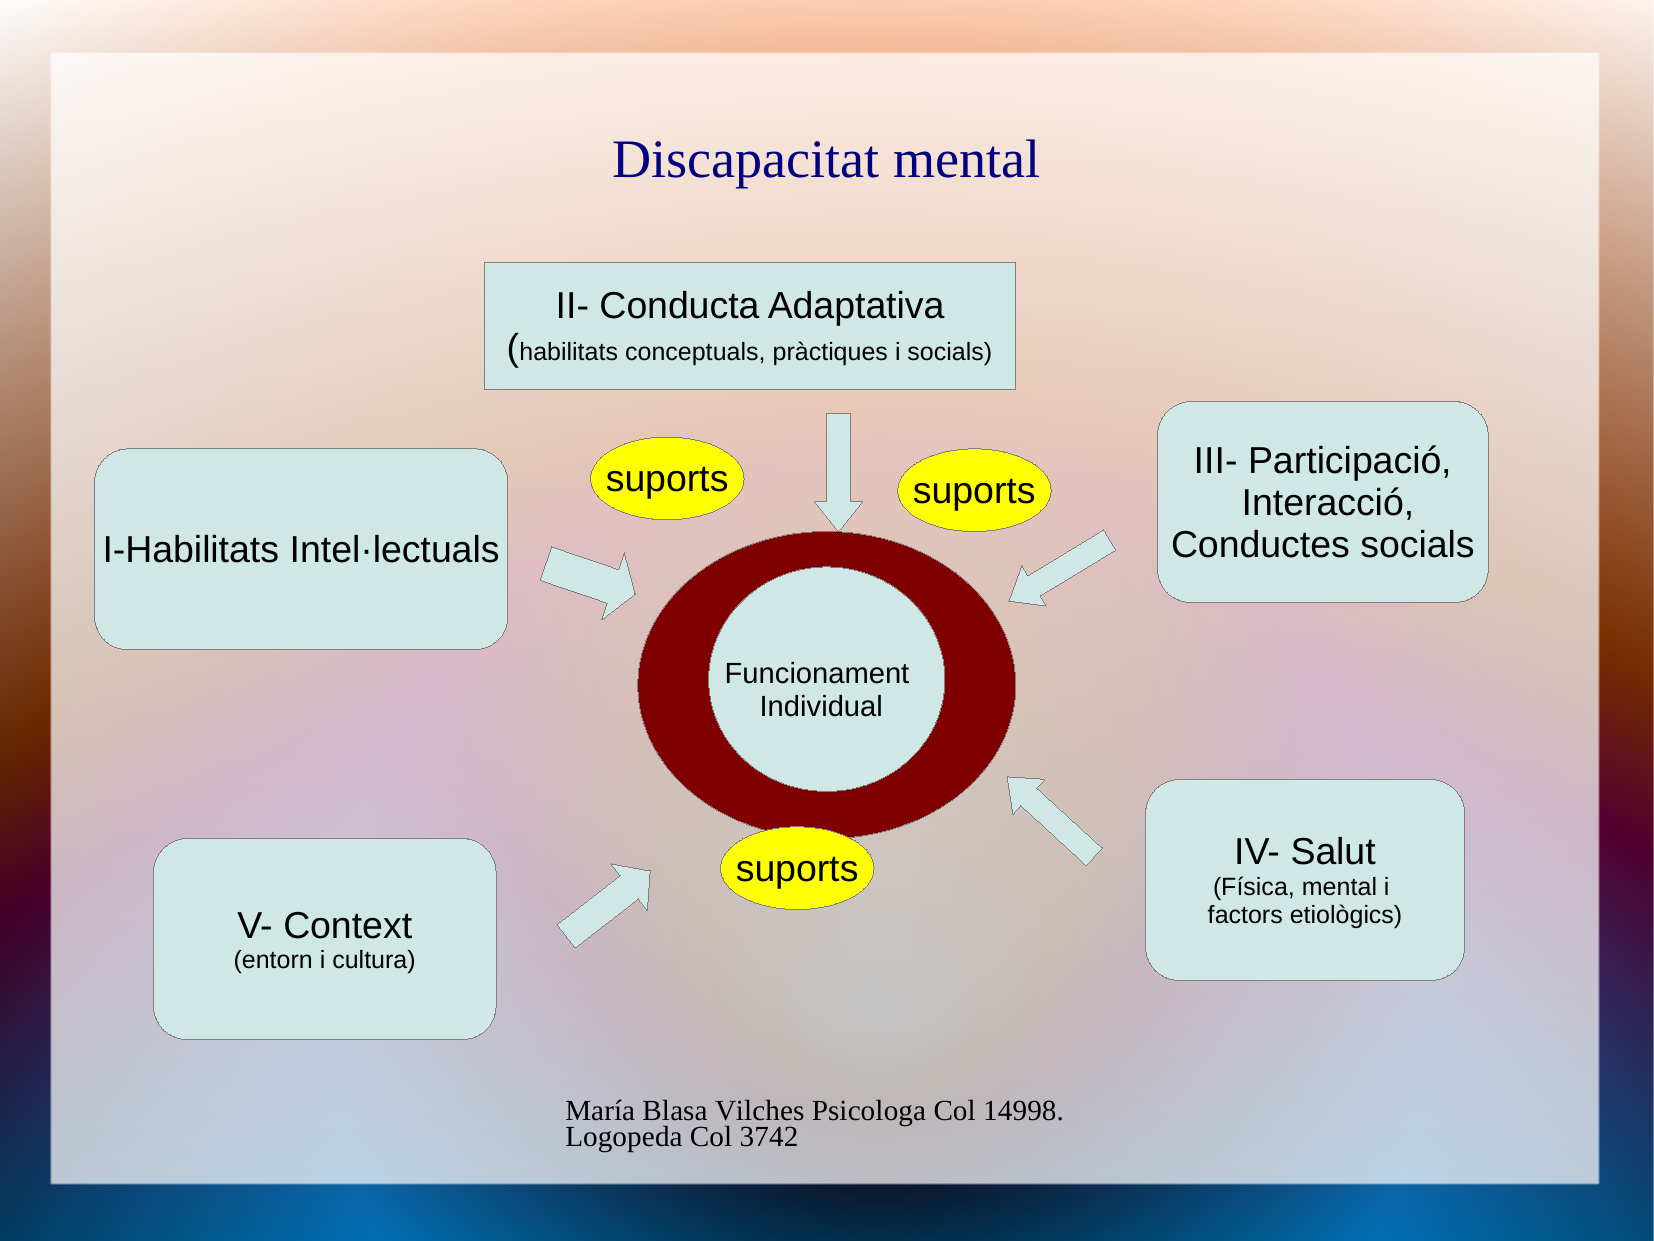

# Discapacitat mental
II- Conducta Adaptativa
(habilitats conceptuals, pràctiques i socials)
III- Participació,
 Interacció,
Conductes socials
suports
I-Habilitats Intel·lectuals
suports
Funcionament
Individual
IV- Salut
(Física, mental i
factors etiològics)
suports
V- Context
(entorn i cultura)
María Blasa Vilches Psicologa Col 14998. Logopeda Col 3742